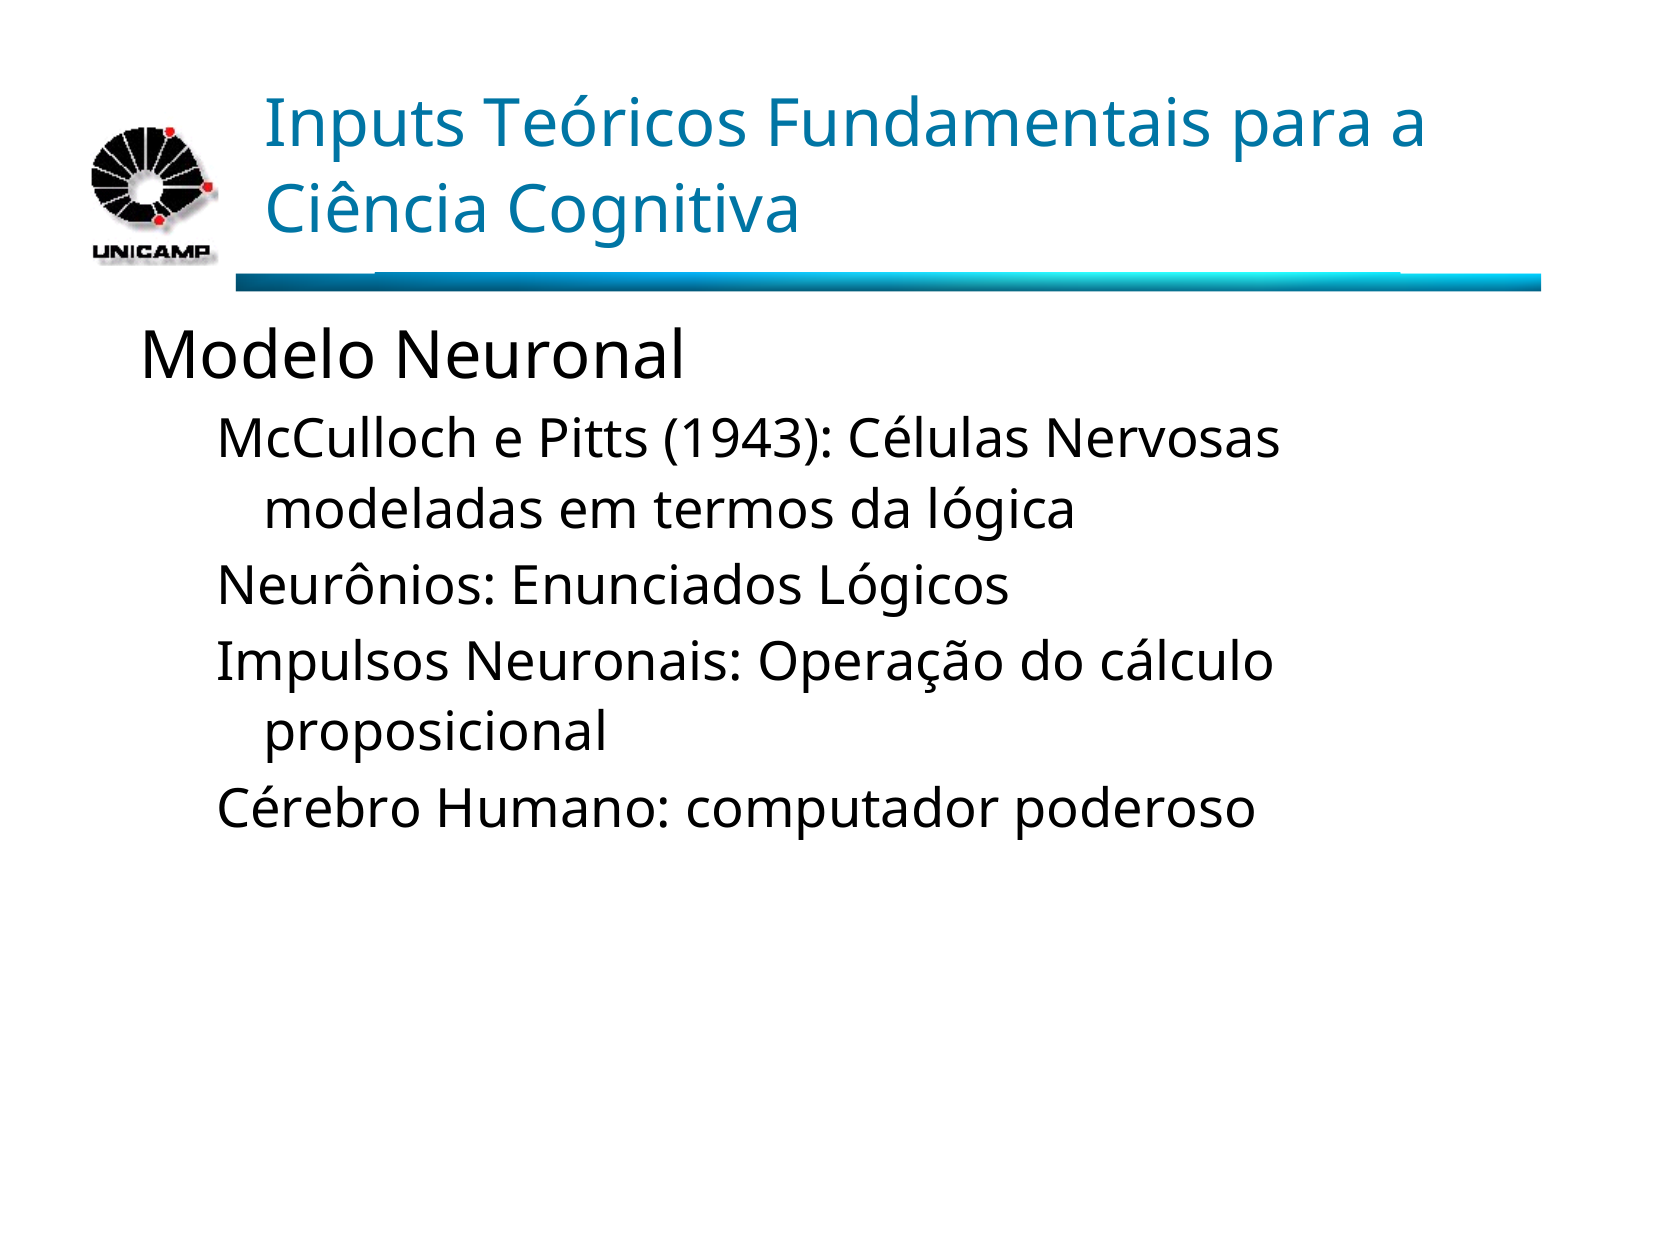

# Inputs Teóricos Fundamentais para a Ciência Cognitiva
Modelo Neuronal
McCulloch e Pitts (1943): Células Nervosas modeladas em termos da lógica
Neurônios: Enunciados Lógicos
Impulsos Neuronais: Operação do cálculo proposicional
Cérebro Humano: computador poderoso